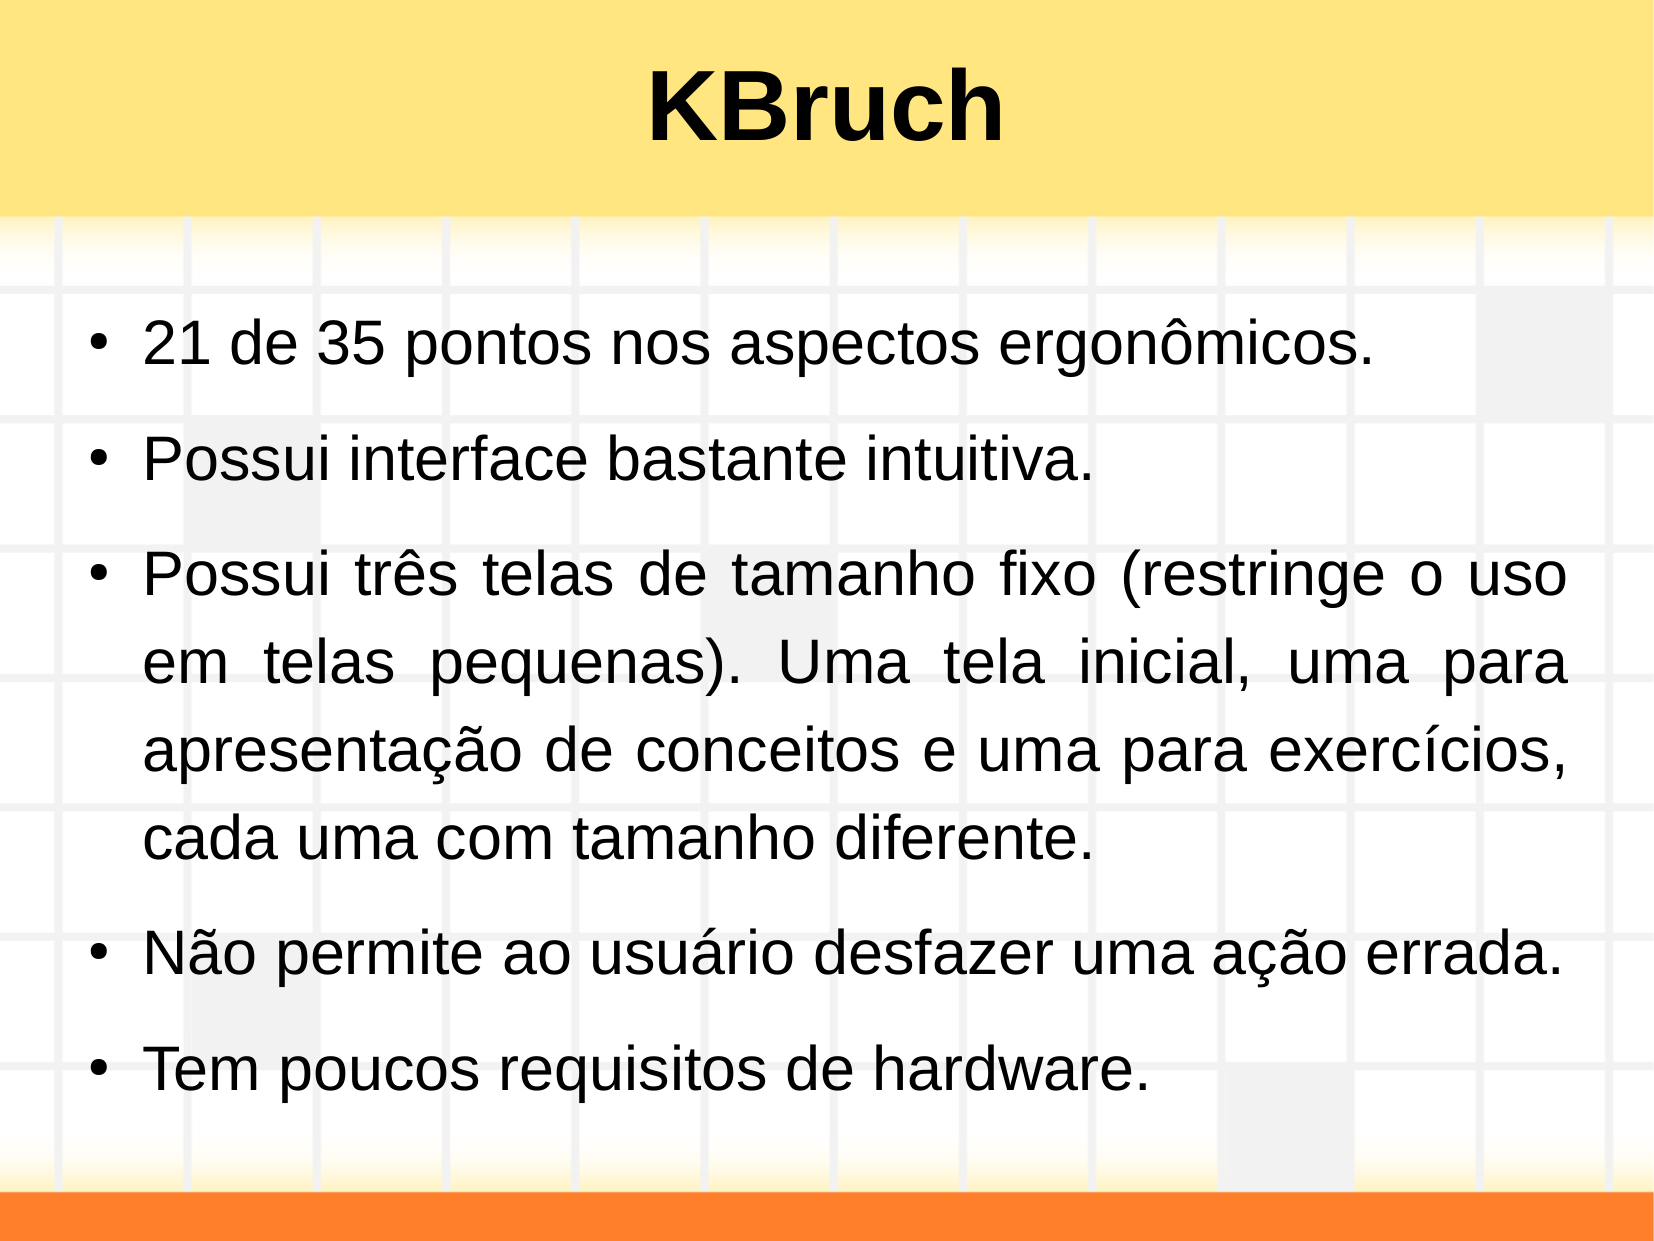

# KBruch
21 de 35 pontos nos aspectos ergonômicos.
Possui interface bastante intuitiva.
Possui três telas de tamanho fixo (restringe o uso em telas pequenas). Uma tela inicial, uma para apresentação de conceitos e uma para exercícios, cada uma com tamanho diferente.
Não permite ao usuário desfazer uma ação errada.
Tem poucos requisitos de hardware.